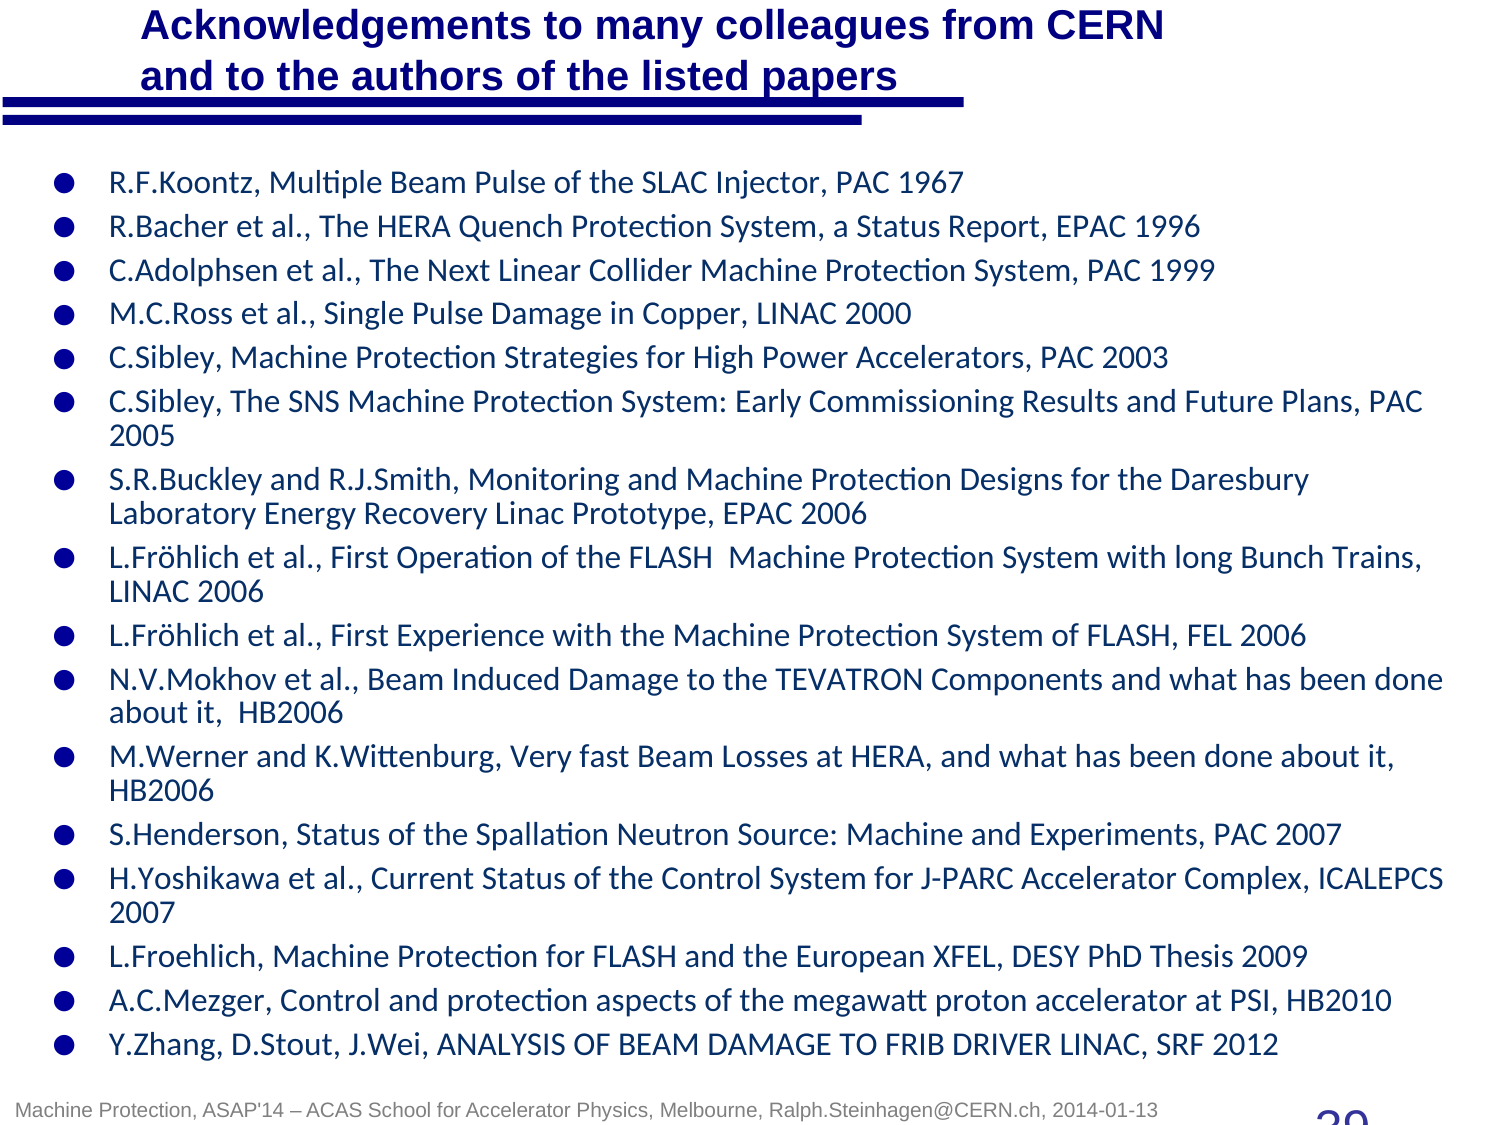

# Acknowledgements to many colleagues from CERN and to the authors of the listed papers
R.F.Koontz, Multiple Beam Pulse of the SLAC Injector, PAC 1967
R.Bacher et al., The HERA Quench Protection System, a Status Report, EPAC 1996
C.Adolphsen et al., The Next Linear Collider Machine Protection System, PAC 1999
M.C.Ross et al., Single Pulse Damage in Copper, LINAC 2000
C.Sibley, Machine Protection Strategies for High Power Accelerators, PAC 2003
C.Sibley, The SNS Machine Protection System: Early Commissioning Results and Future Plans, PAC 2005
S.R.Buckley and R.J.Smith, Monitoring and Machine Protection Designs for the Daresbury Laboratory Energy Recovery Linac Prototype, EPAC 2006
L.Fröhlich et al., First Operation of the FLASH Machine Protection System with long Bunch Trains, LINAC 2006
L.Fröhlich et al., First Experience with the Machine Protection System of FLASH, FEL 2006
N.V.Mokhov et al., Beam Induced Damage to the TEVATRON Components and what has been done about it, HB2006
M.Werner and K.Wittenburg, Very fast Beam Losses at HERA, and what has been done about it, HB2006
S.Henderson, Status of the Spallation Neutron Source: Machine and Experiments, PAC 2007
H.Yoshikawa et al., Current Status of the Control System for J-PARC Accelerator Complex, ICALEPCS 2007
L.Froehlich, Machine Protection for FLASH and the European XFEL, DESY PhD Thesis 2009
A.C.Mezger, Control and protection aspects of the megawatt proton accelerator at PSI, HB2010
Y.Zhang, D.Stout, J.Wei, ANALYSIS OF BEAM DAMAGE TO FRIB DRIVER LINAC, SRF 2012